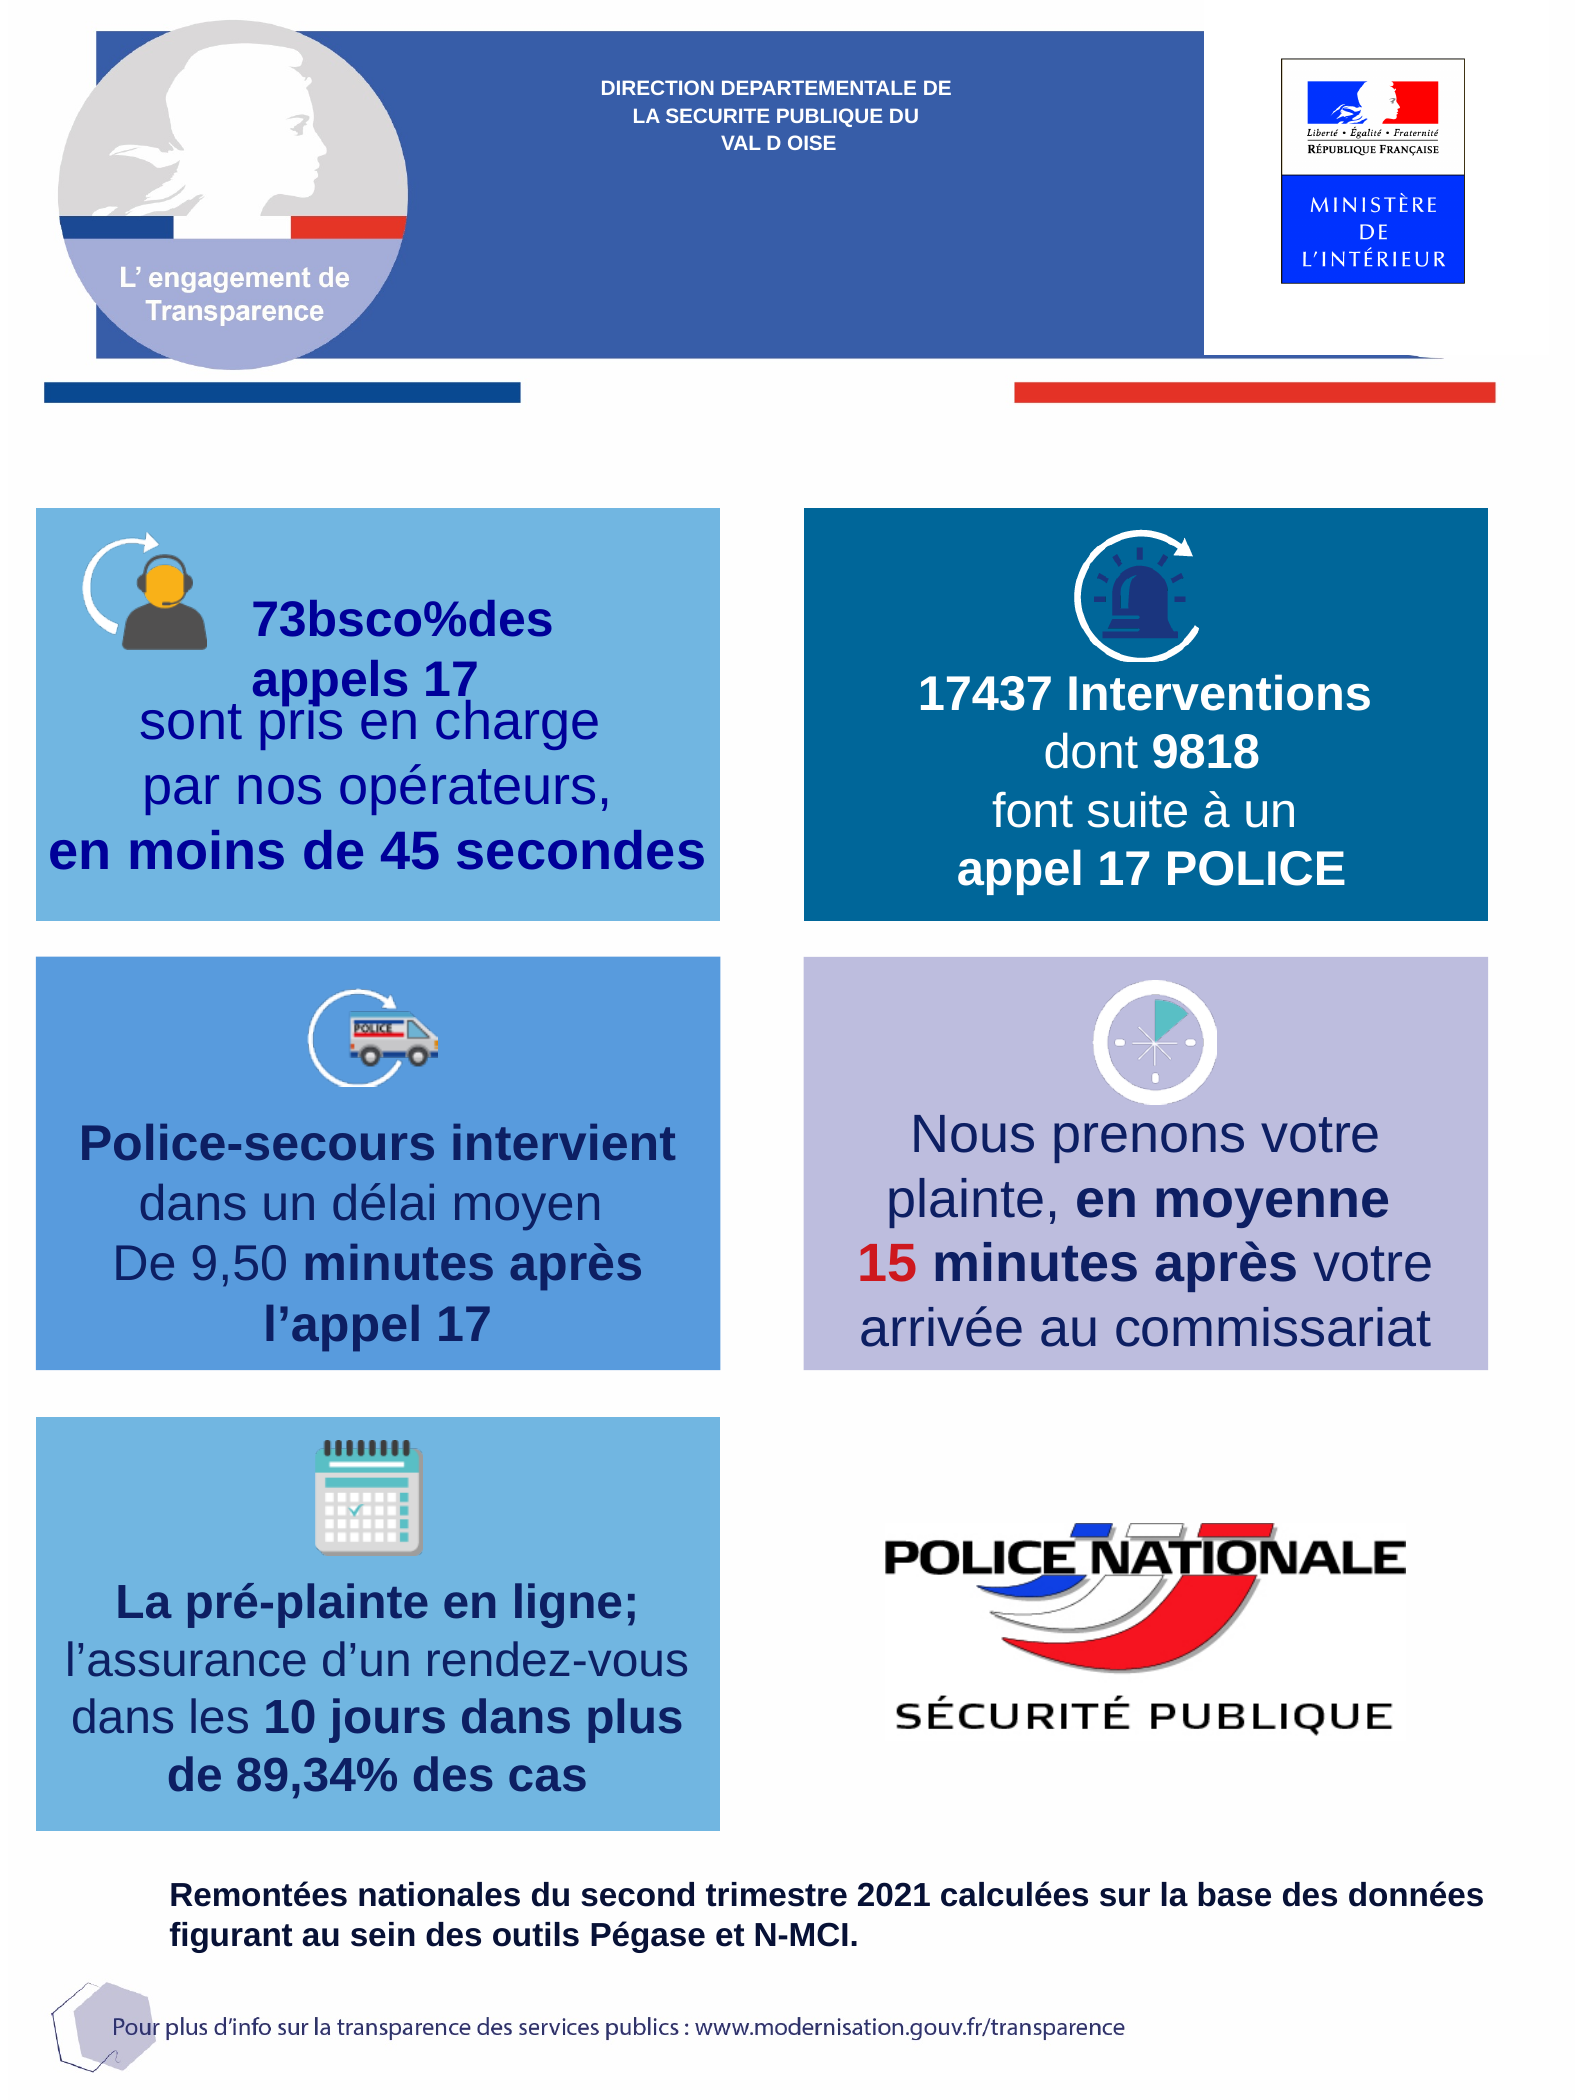

# DIRECTION DEPARTEMENTALE DE
LA SECURITE PUBLIQUE DU
VAL D OISE
73bsco%des appels 17
17437 Interventions
dont 9818
font suite à un
appel 17 POLICE
sont pris en charge
par nos opérateurs,
en moins de 45 secondes
Nous prenons votre plainte, en moyenne
15 minutes après votre arrivée au commissariat
Police-secours intervient
dans un délai moyen
De 9,50 minutes après l’appel 17
La pré-plainte en ligne;
l’assurance d’un rendez-vous dans les 10 jours dans plus de 89,34% des cas
Remontées nationales du second trimestre 2021 calculées sur la base des données figurant au sein des outils Pégase et N-MCI.